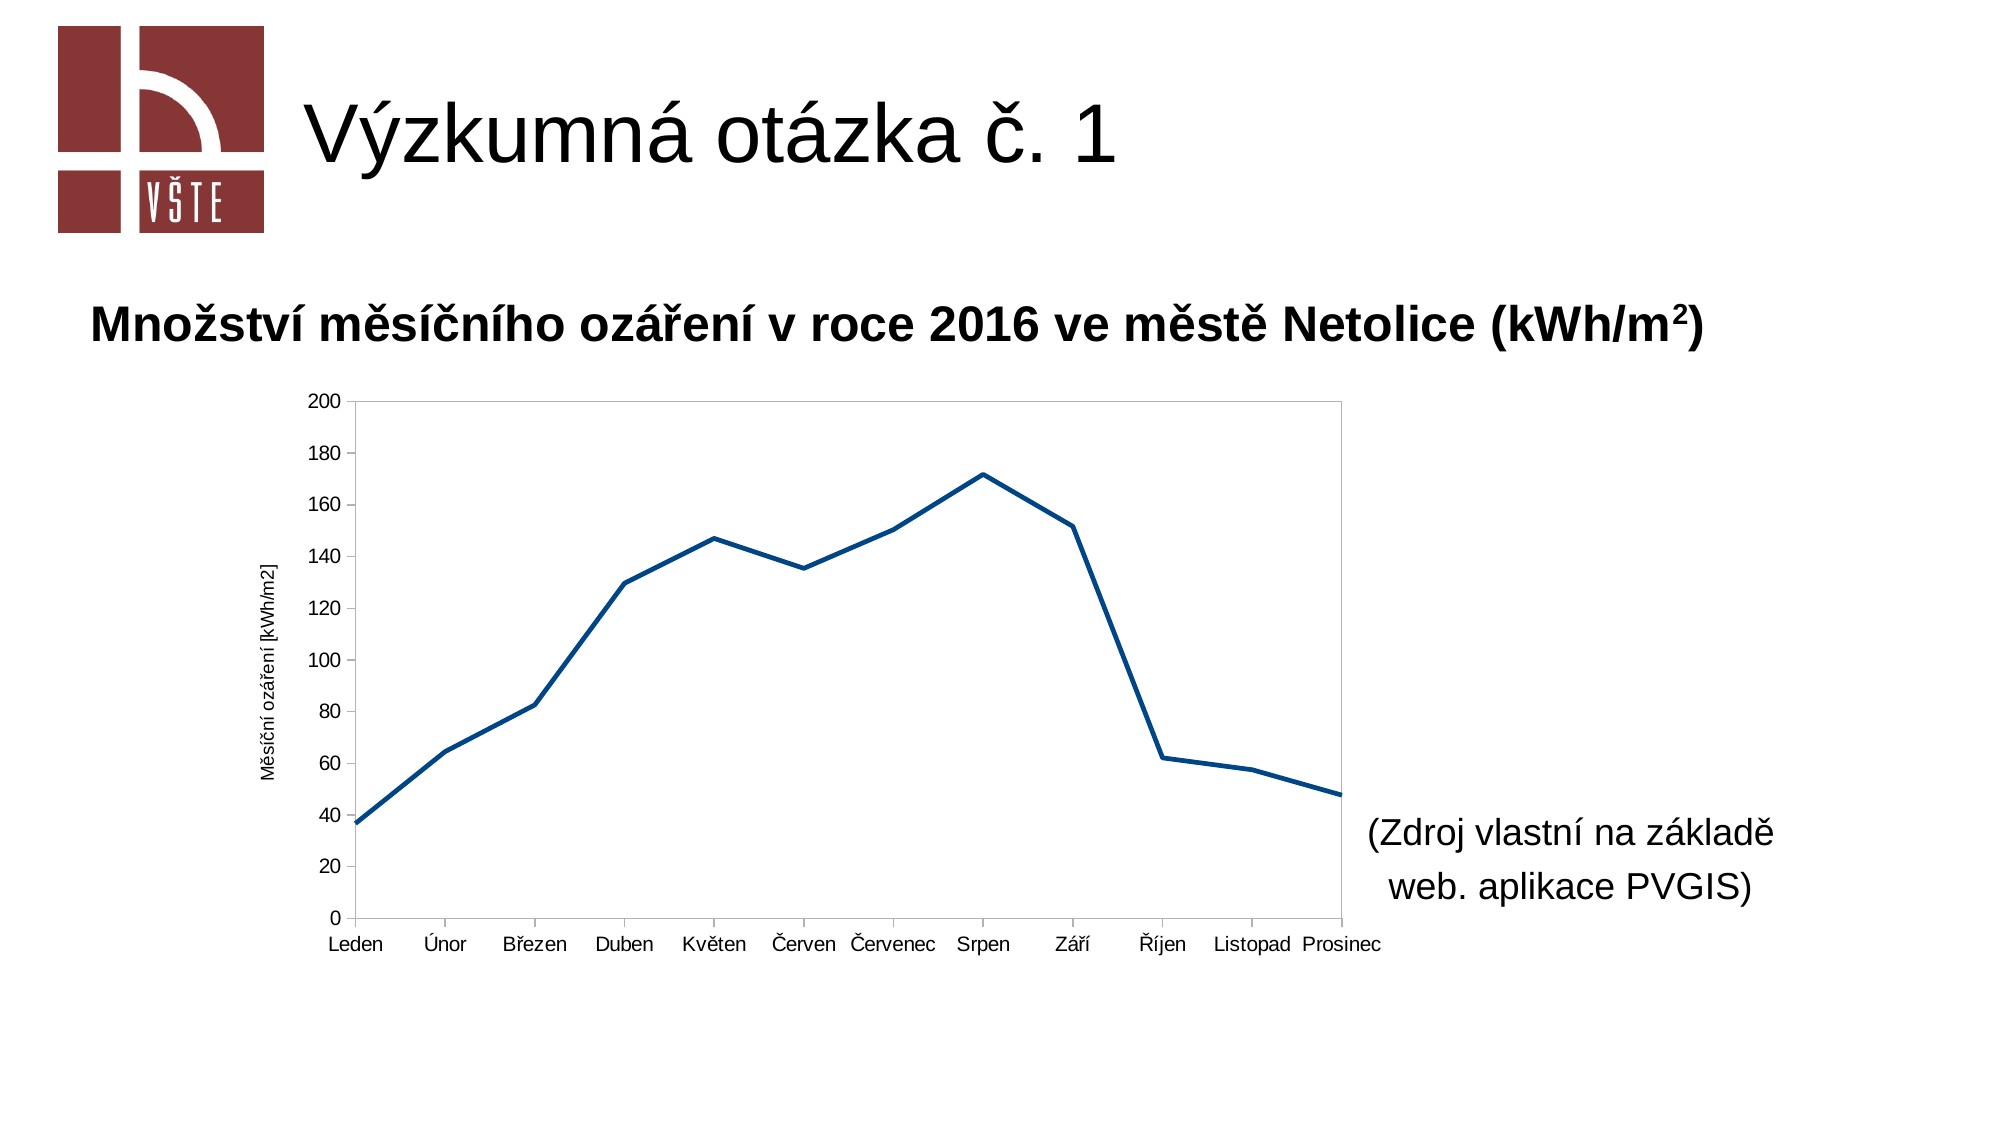

Výzkumná otázka č. 1
Množství měsíčního ozáření v roce 2016 ve městě Netolice (kWh/m2)
### Chart
| Category | Měsíc |
|---|---|
| Leden | 36.7 |
| Únor | 64.5 |
| Březen | 82.57 |
| Duben | 129.66 |
| Květen | 147.01 |
| Červen | 135.42 |
| Červenec | 150.39 |
| Srpen | 171.79 |
| Září | 151.67 |
| Říjen | 62.11 |
| Listopad | 57.48 |
| Prosinec | 47.66 |(Zdroj vlastní na základě web. aplikace PVGIS)